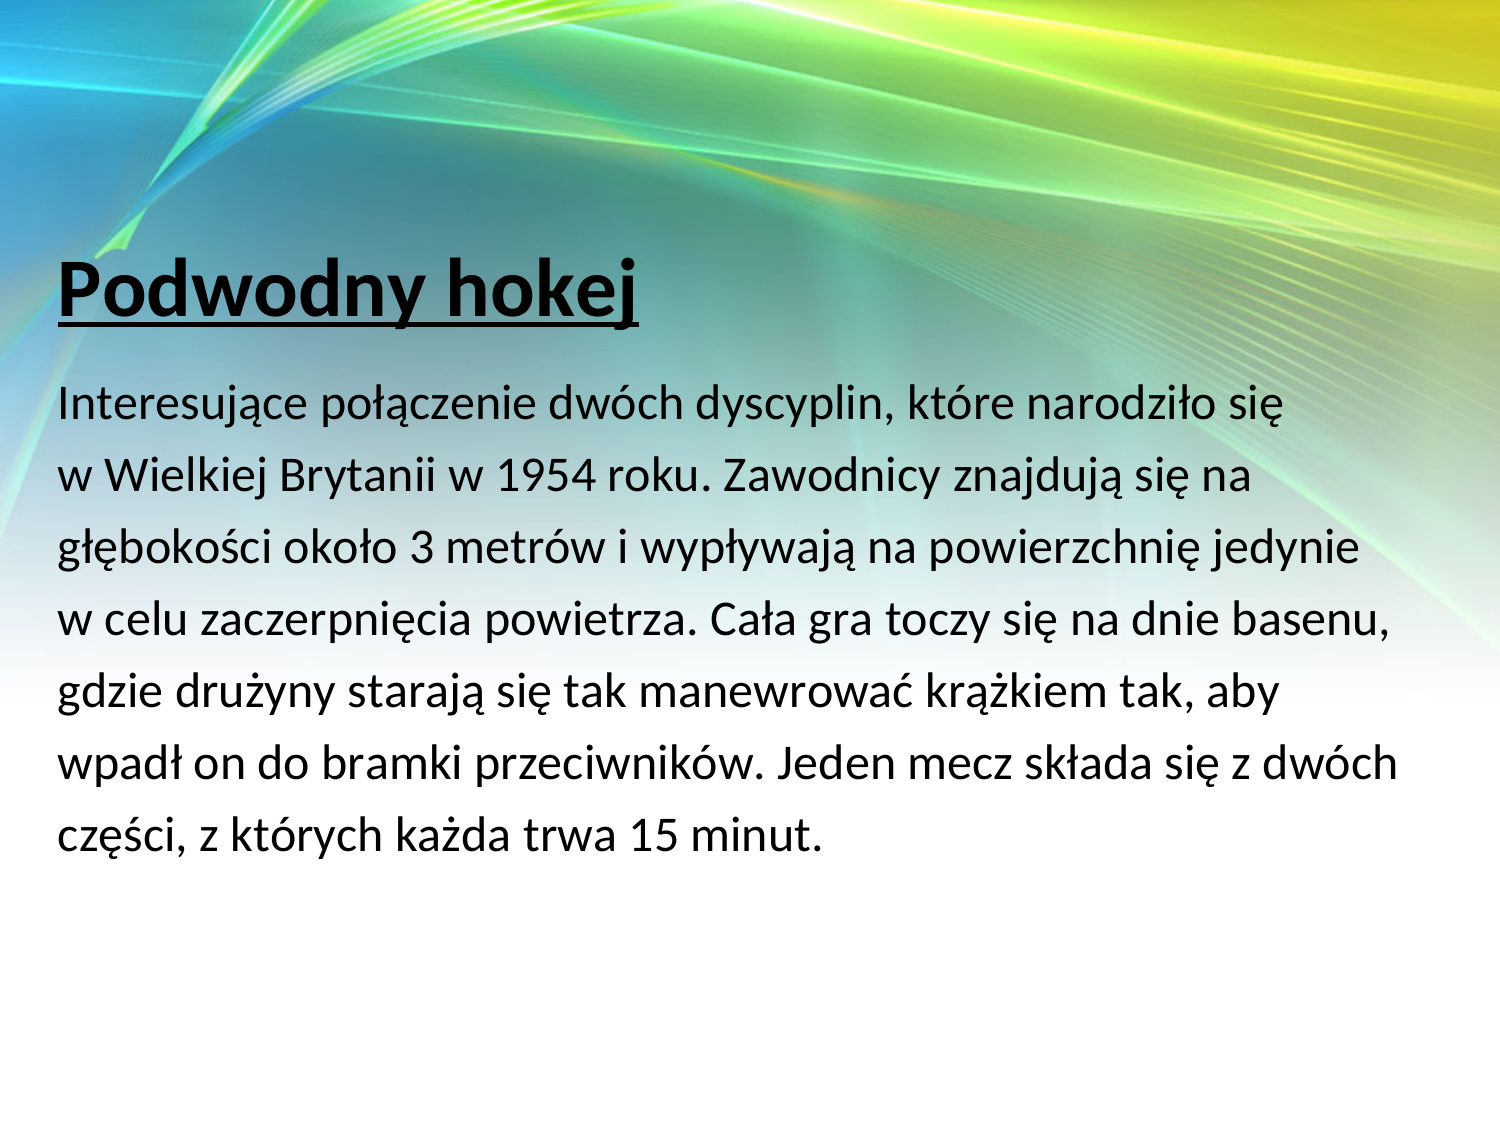

Podwodny hokej
Interesujące połączenie dwóch dyscyplin, które narodziło się
w Wielkiej Brytanii w 1954 roku. Zawodnicy znajdują się na głębokości około 3 metrów i wypływają na powierzchnię jedynie
w celu zaczerpnięcia powietrza. Cała gra toczy się na dnie basenu, gdzie drużyny starają się tak manewrować krążkiem tak, aby wpadł on do bramki przeciwników. Jeden mecz składa się z dwóch części, z których każda trwa 15 minut.